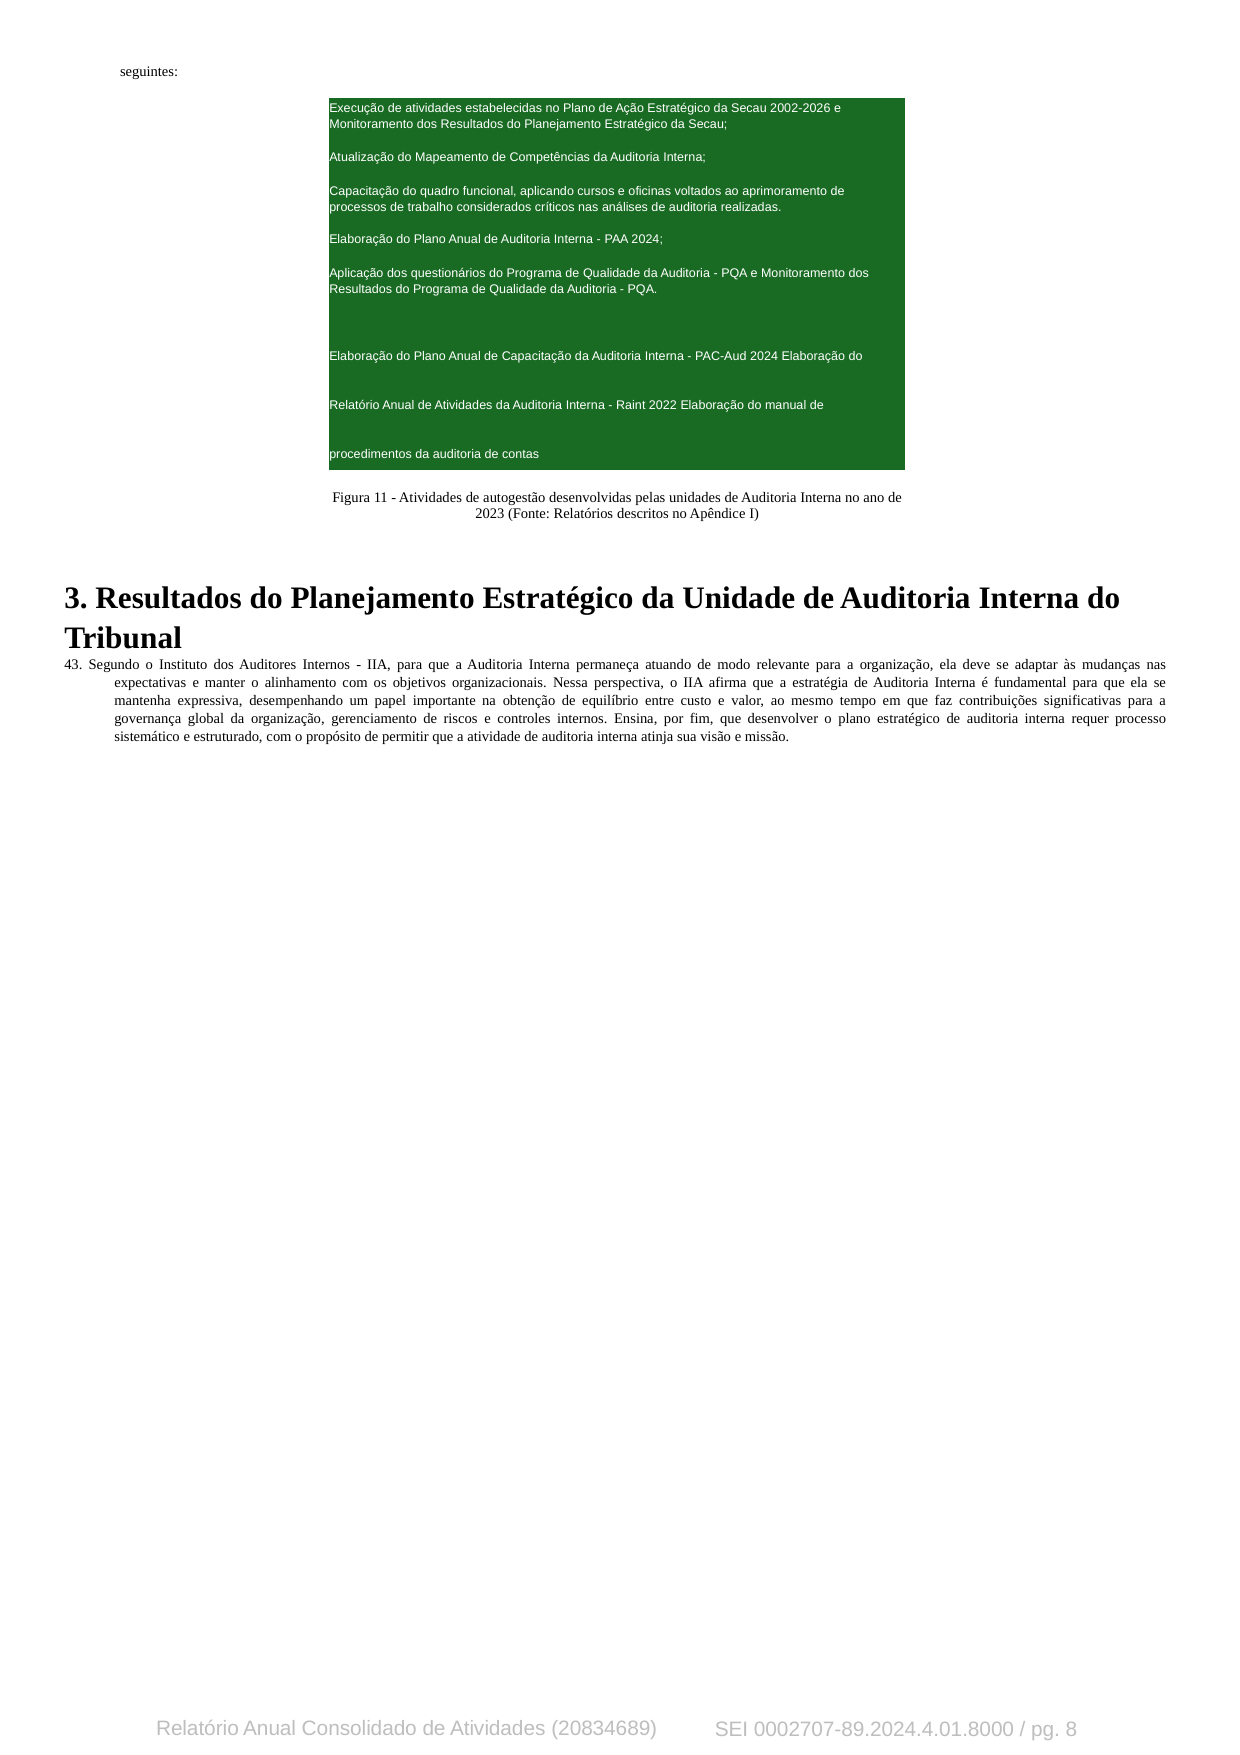

seguintes:
Execução de atividades estabelecidas no Plano de Ação Estratégico da Secau 2002-2026 e Monitoramento dos Resultados do Planejamento Estratégico da Secau;
Atualização do Mapeamento de Competências da Auditoria Interna;
Capacitação do quadro funcional, aplicando cursos e oficinas voltados ao aprimoramento de processos de trabalho considerados críticos nas análises de auditoria realizadas.
Elaboração do Plano Anual de Auditoria Interna - PAA 2024;
Aplicação dos questionários do Programa de Qualidade da Auditoria - PQA e Monitoramento dos Resultados do Programa de Qualidade da Auditoria - PQA.
Elaboração do Plano Anual de Capacitação da Auditoria Interna - PAC-Aud 2024 Elaboração do Relatório Anual de Atividades da Auditoria Interna - Raint 2022 Elaboração do manual de procedimentos da auditoria de contas
Figura 11 - Atividades de autogestão desenvolvidas pelas unidades de Auditoria Interna no ano de 2023 (Fonte: Relatórios descritos no Apêndice I)
3. Resultados do Planejamento Estratégico da Unidade de Auditoria Interna do Tribunal
43. Segundo o Instituto dos Auditores Internos - IIA, para que a Auditoria Interna permaneça atuando de modo relevante para a organização, ela deve se adaptar às mudanças nas expectativas e manter o alinhamento com os objetivos organizacionais. Nessa perspectiva, o IIA afirma que a estratégia de Auditoria Interna é fundamental para que ela se mantenha expressiva, desempenhando um papel importante na obtenção de equilíbrio entre custo e valor, ao mesmo tempo em que faz contribuições significativas para a governança global da organização, gerenciamento de riscos e controles internos. Ensina, por fim, que desenvolver o plano estratégico de auditoria interna requer processo sistemático e estruturado, com o propósito de permitir que a atividade de auditoria interna atinja sua visão e missão.
Relatório Anual Consolidado de Atividades (20834689)
SEI 0002707-89.2024.4.01.8000 / pg. 8